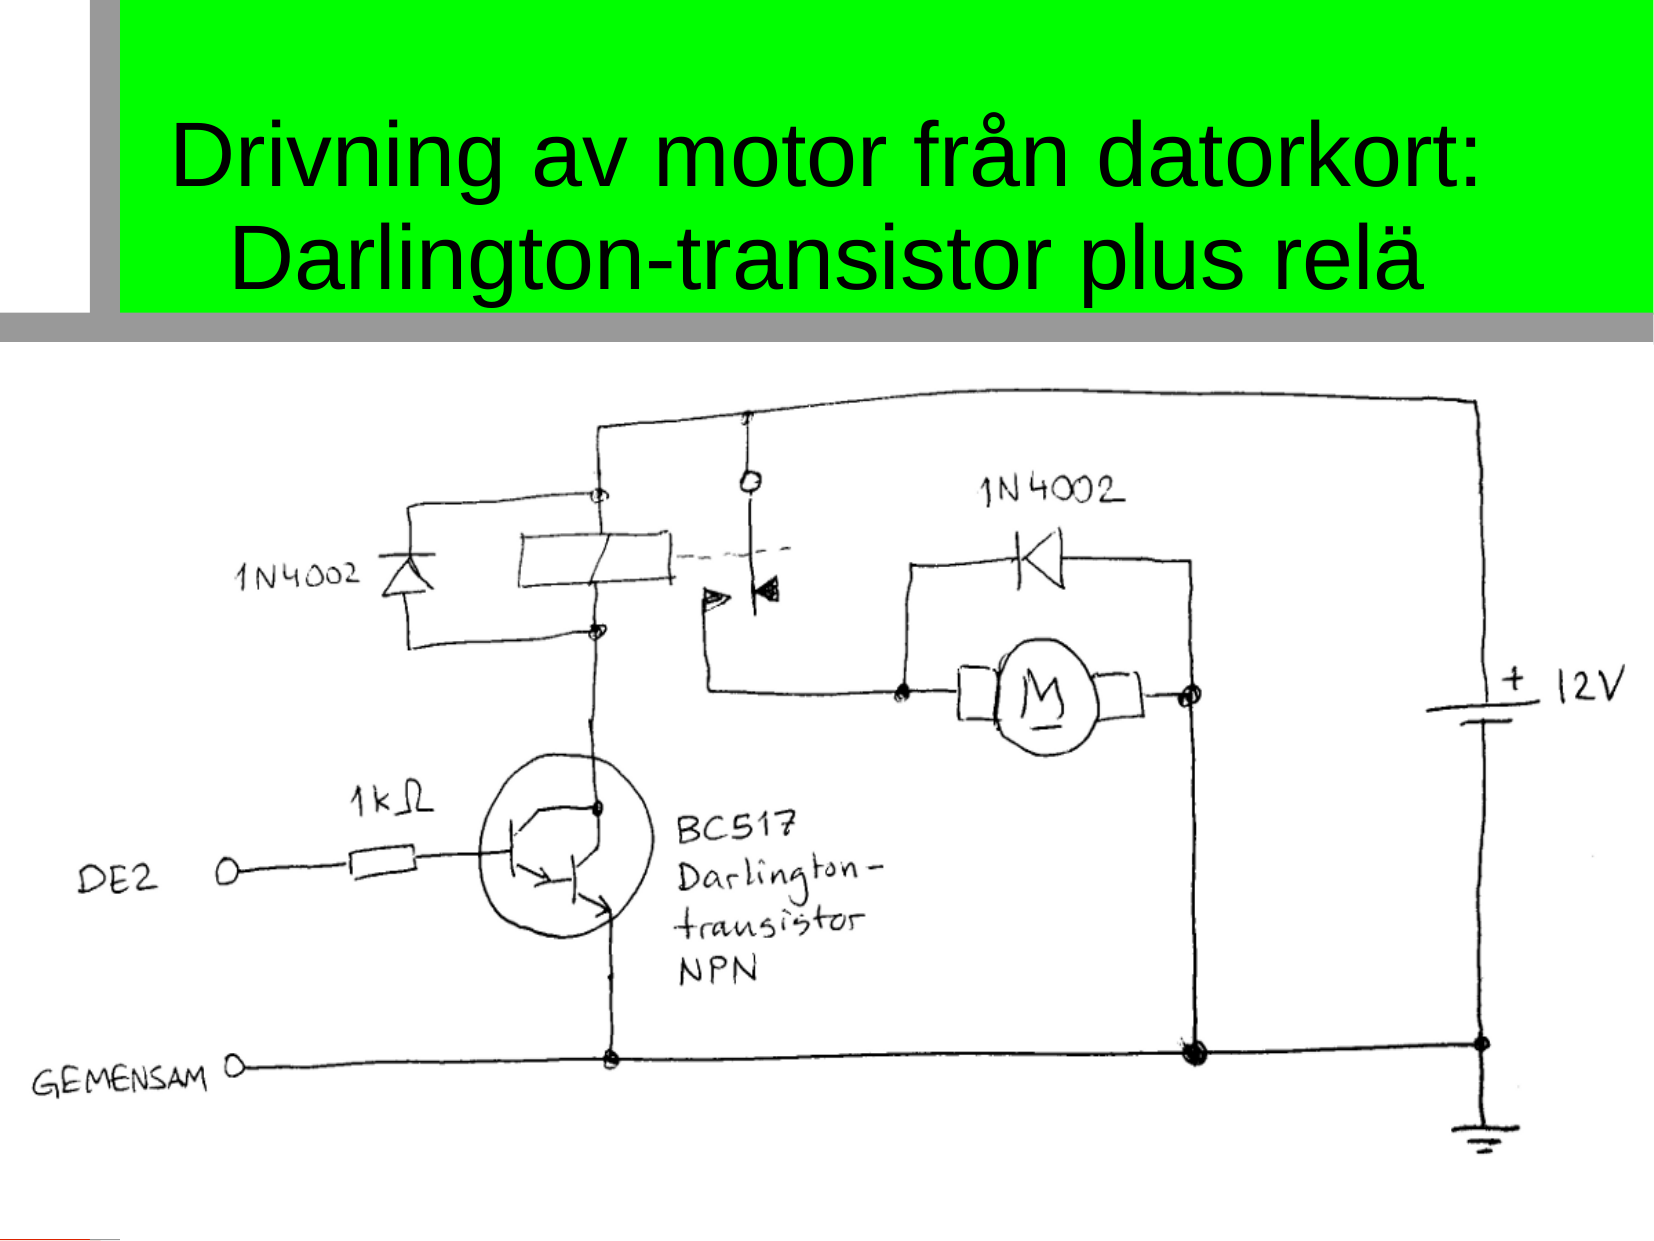

# Drivning av motor från datorkort: Darlington-transistor plus relä